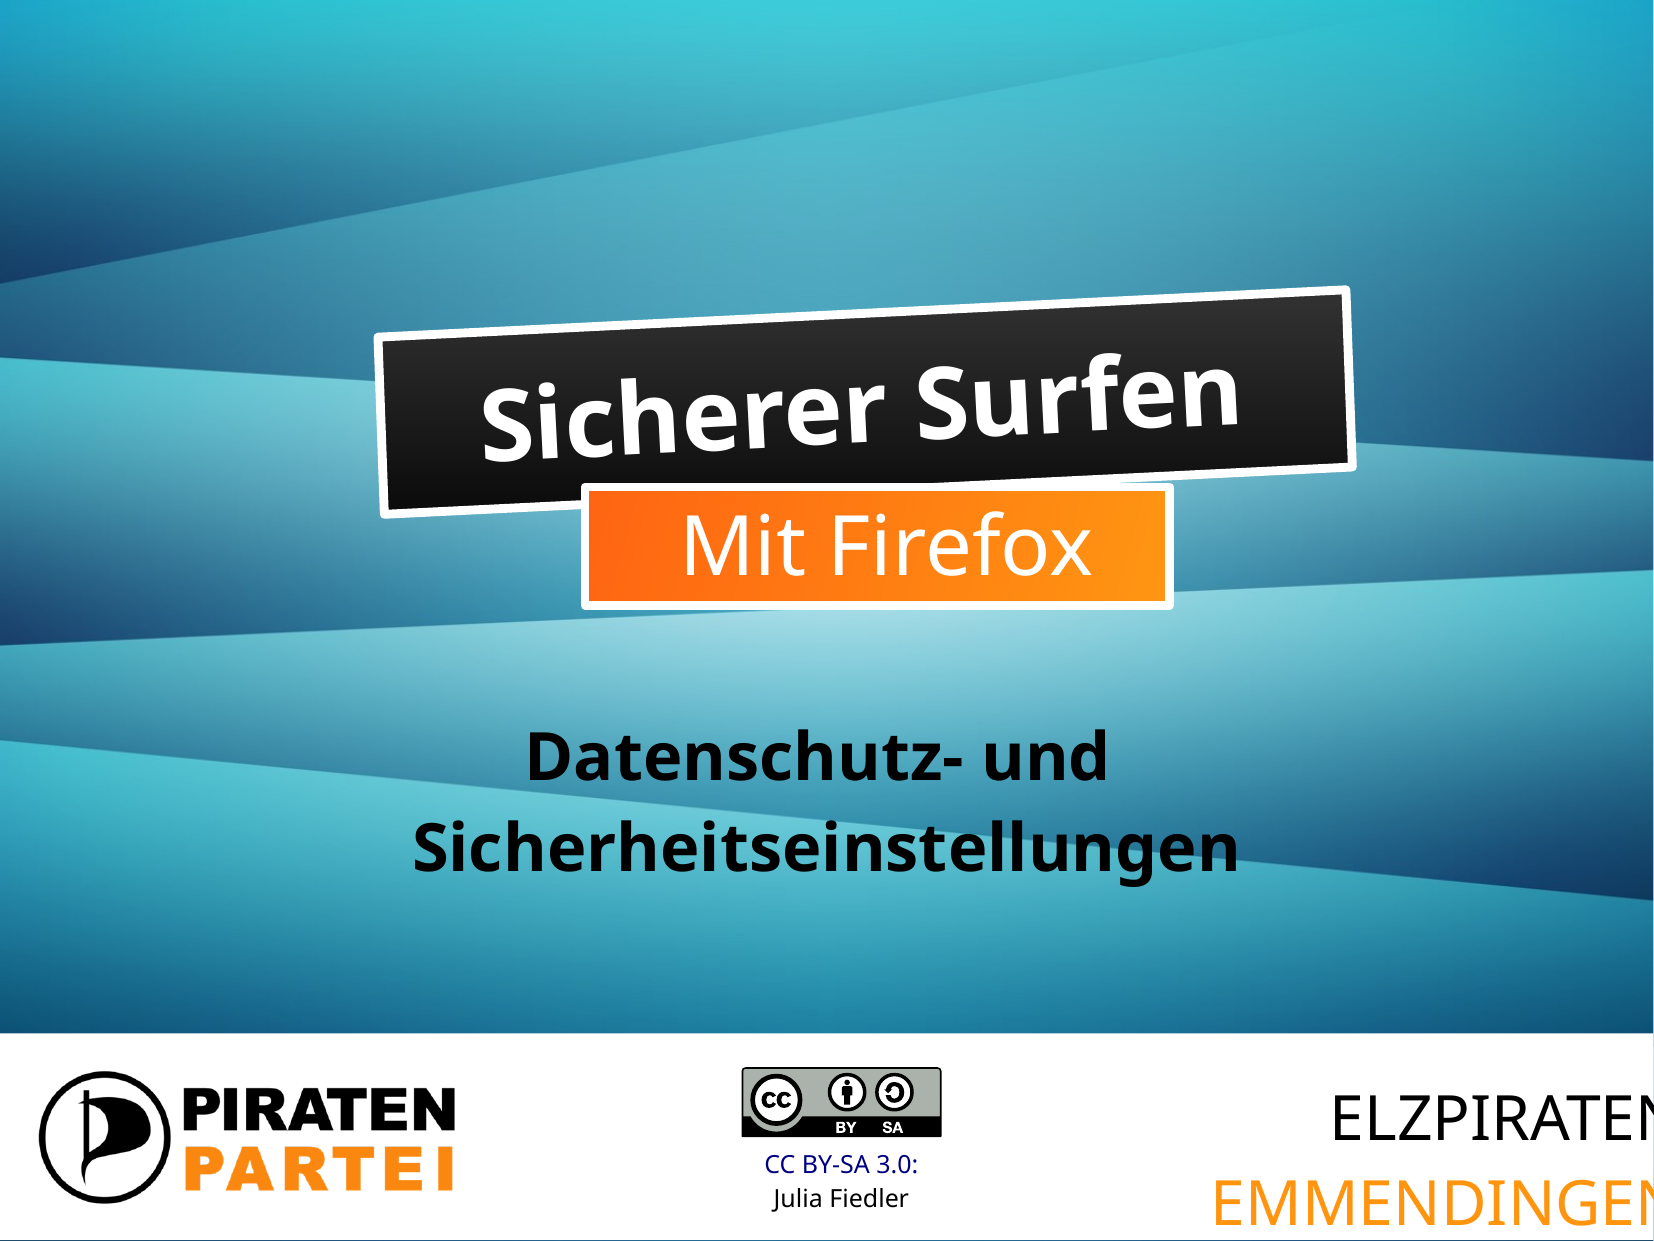

# Sicherer Surfen
Mit Firefox
Datenschutz- und
Sicherheitseinstellungen
ELZPIRATEN
EMMENDINGEN
CC BY-SA 3.0:
Julia Fiedler